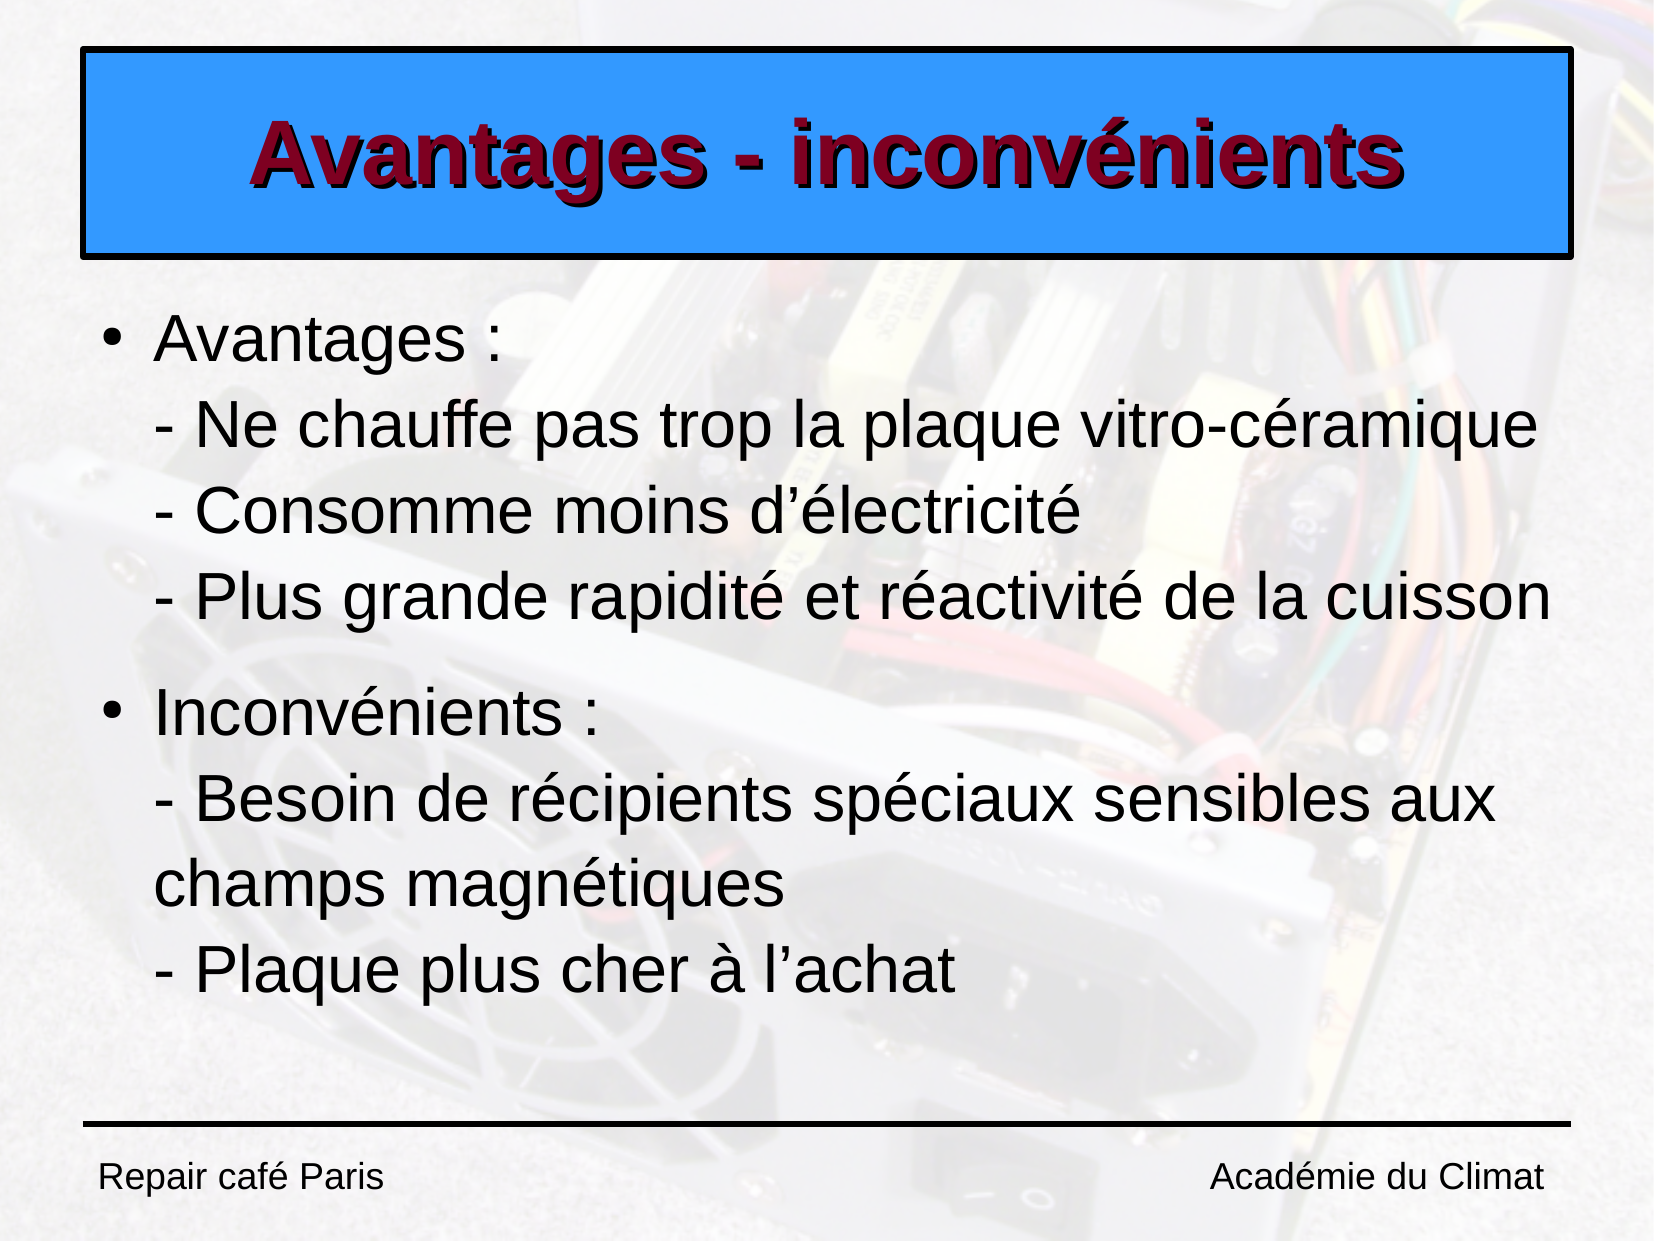

# Avantages - inconvénients
Avantages :
- Ne chauffe pas trop la plaque vitro-céramique
- Consomme moins d’électricité
- Plus grande rapidité et réactivité de la cuisson
Inconvénients :
- Besoin de récipients spéciaux sensibles aux champs magnétiques
- Plaque plus cher à l’achat
Repair café Paris	Académie du Climat